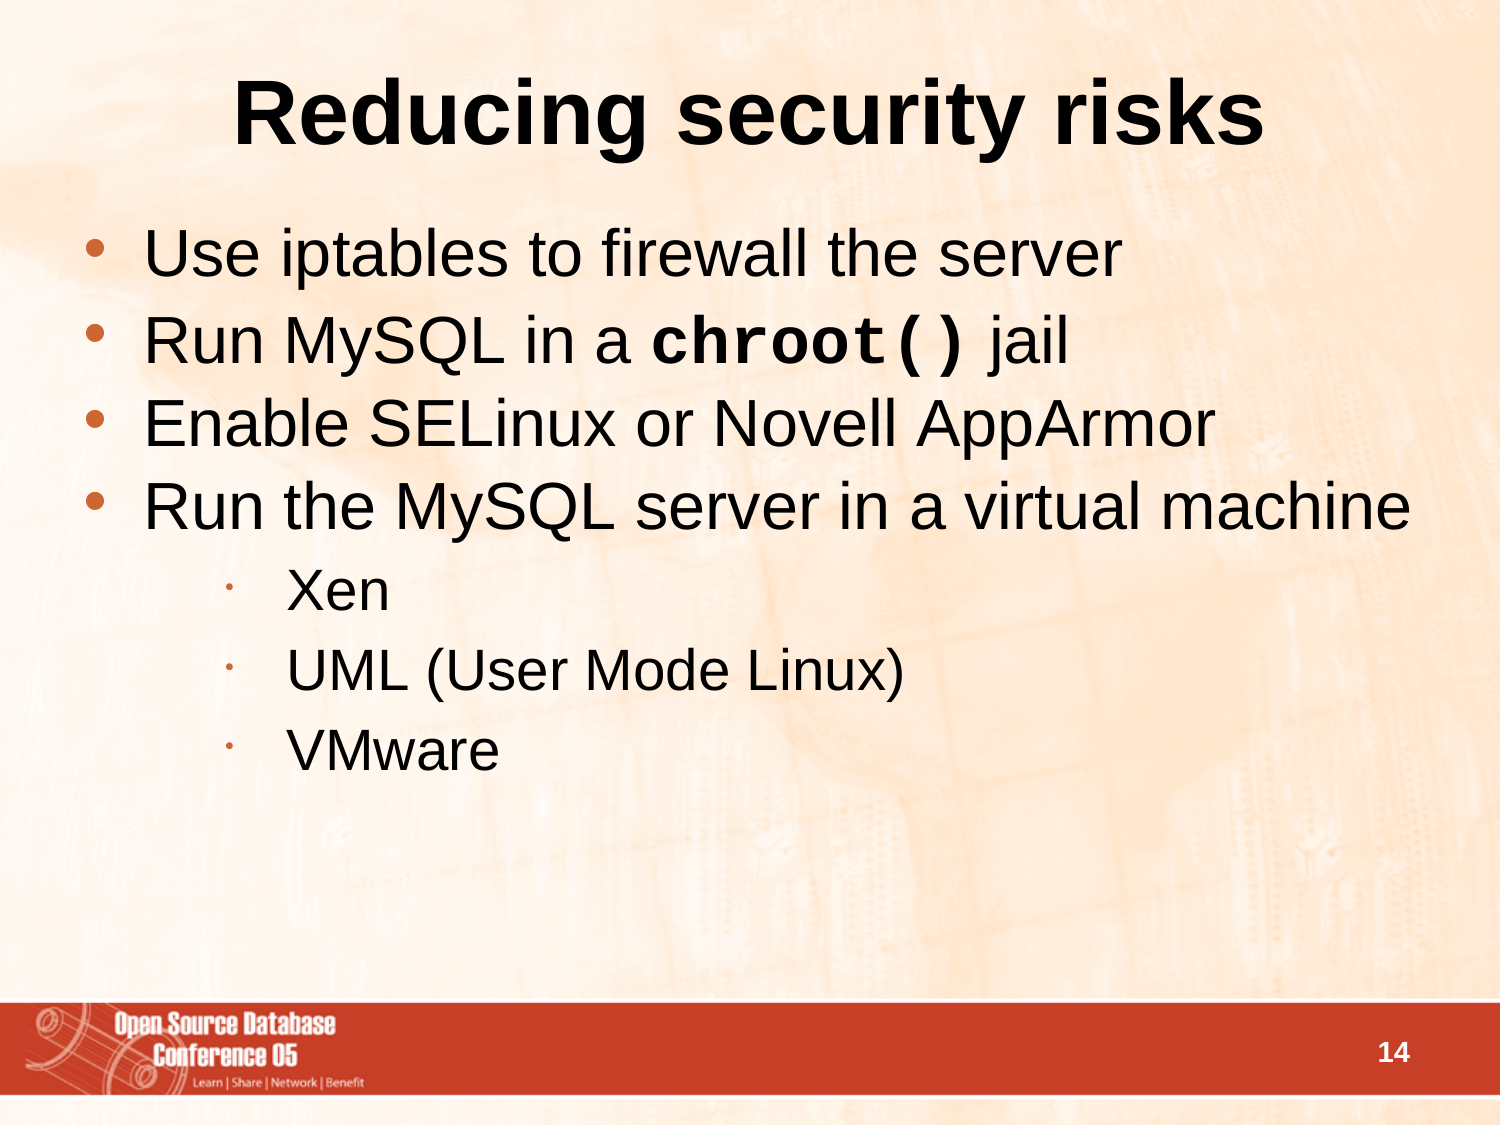

# Reducing security risks
Use iptables to firewall the server
Run MySQL in a chroot() jail
Enable SELinux or Novell AppArmor
Run the MySQL server in a virtual machine
Xen
UML (User Mode Linux)
VMware
14